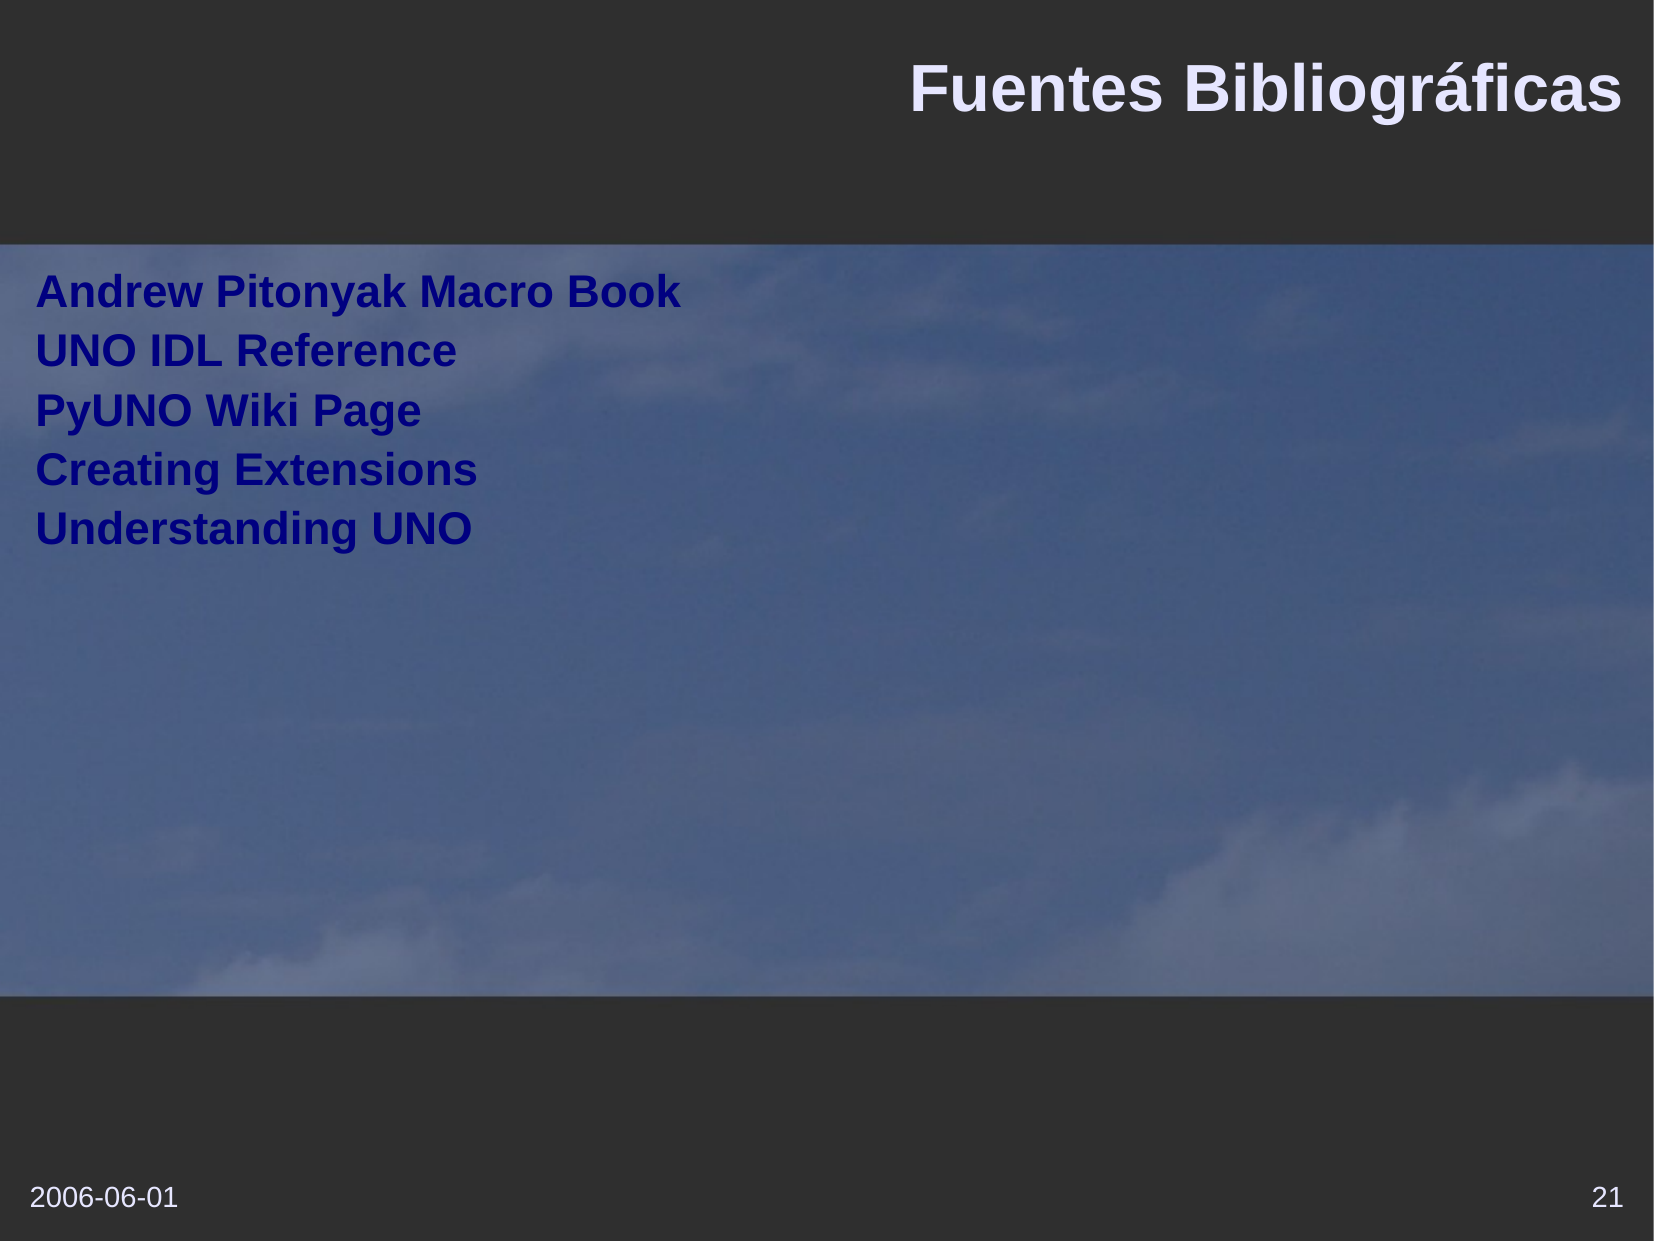

# Fuentes Bibliográficas
Andrew Pitonyak Macro Book
UNO IDL Reference
PyUNO Wiki Page
Creating Extensions
Understanding UNO
2006-06-01
21